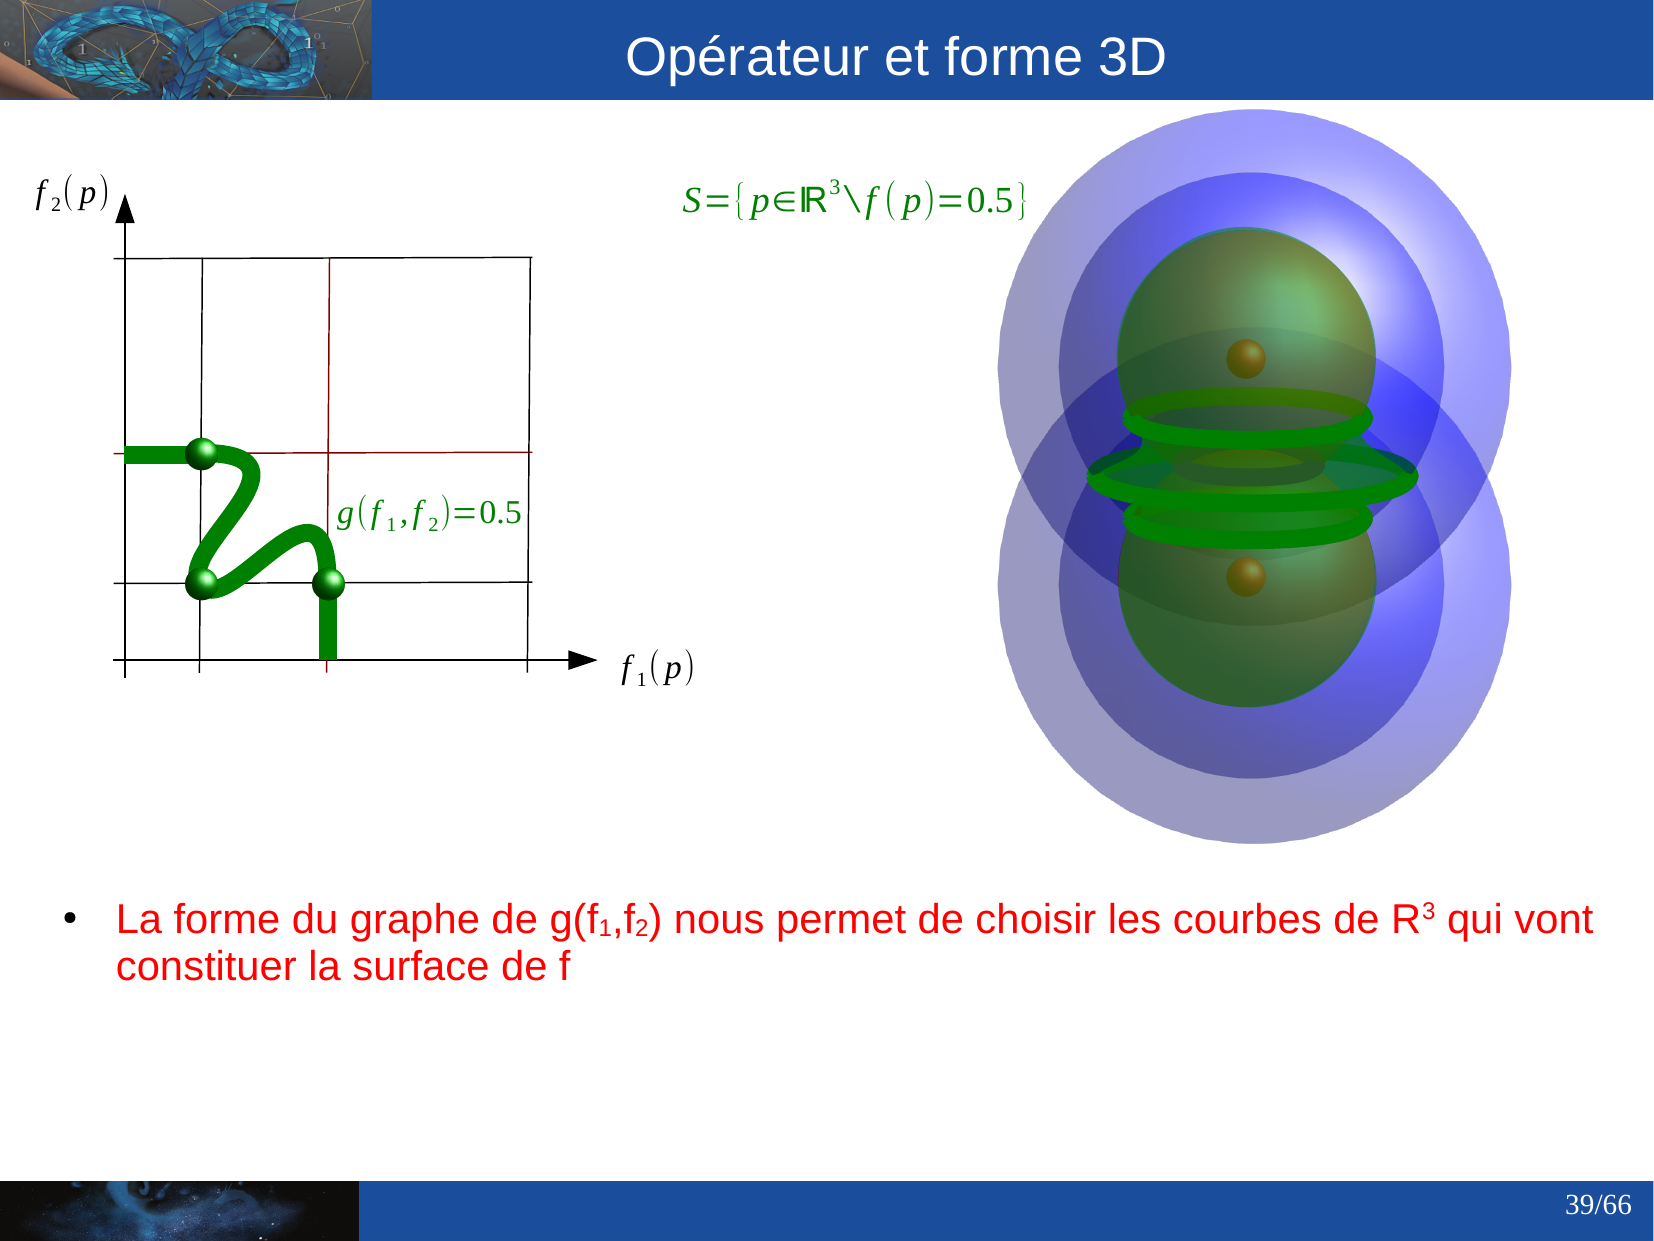

# Opérateur et forme 3D
La forme du graphe de g(f1,f2) nous permet de choisir les courbes de R3 qui vont constituer la surface de f
39